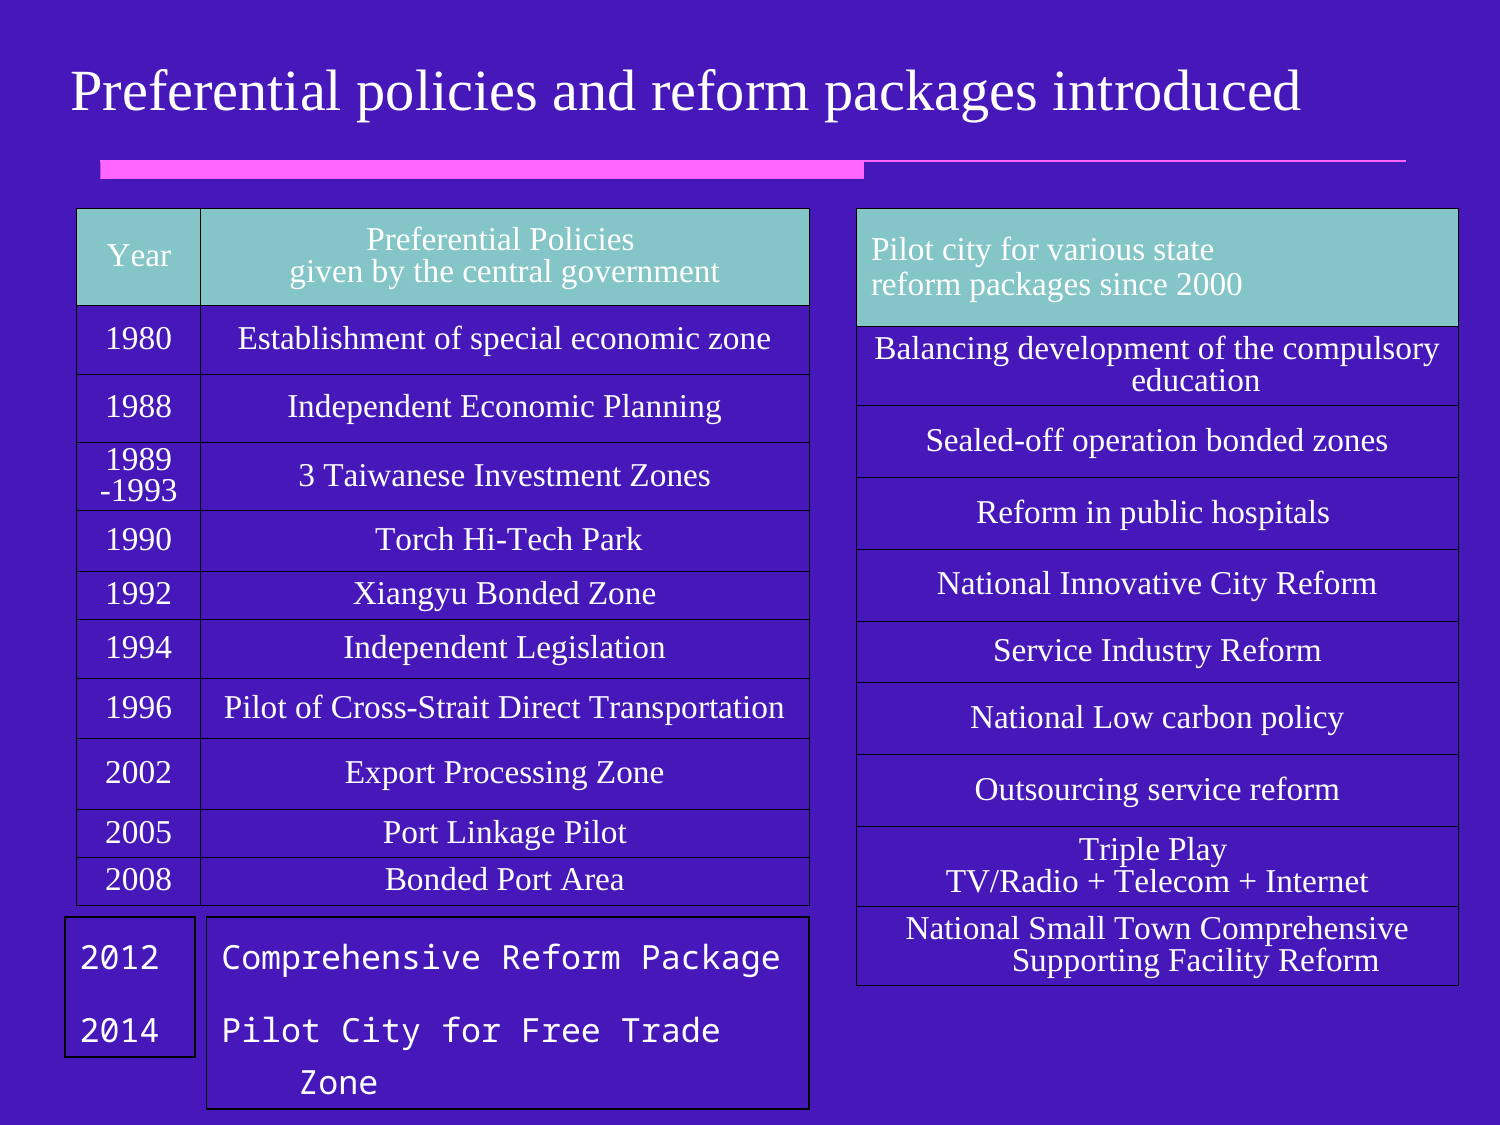

Preferential policies and reform packages introduced
| Year | Preferential Policies given by the central government |
| --- | --- |
| 1980 | Establishment of special economic zone |
| 1988 | Independent Economic Planning |
| 1989 -1993 | 3 Taiwanese Investment Zones |
| 1990 | Torch Hi-Tech Park |
| 1992 | Xiangyu Bonded Zone |
| 1994 | Independent Legislation |
| 1996 | Pilot of Cross-Strait Direct Transportation |
| 2002 | Export Processing Zone |
| 2005 | Port Linkage Pilot |
| 2008 | Bonded Port Area |
| Pilot city for various state reform packages since 2000 |
| --- |
| Balancing development of the compulsory education |
| Sealed-off operation bonded zones |
| Reform in public hospitals |
| National Innovative City Reform |
| Service Industry Reform |
| National Low carbon policy |
| Outsourcing service reform |
| Triple Play TV/Radio + Telecom + Internet |
| National Small Town Comprehensive Supporting Facility Reform |
2012
2014
Comprehensive Reform Package
Pilot City for Free Trade Zone